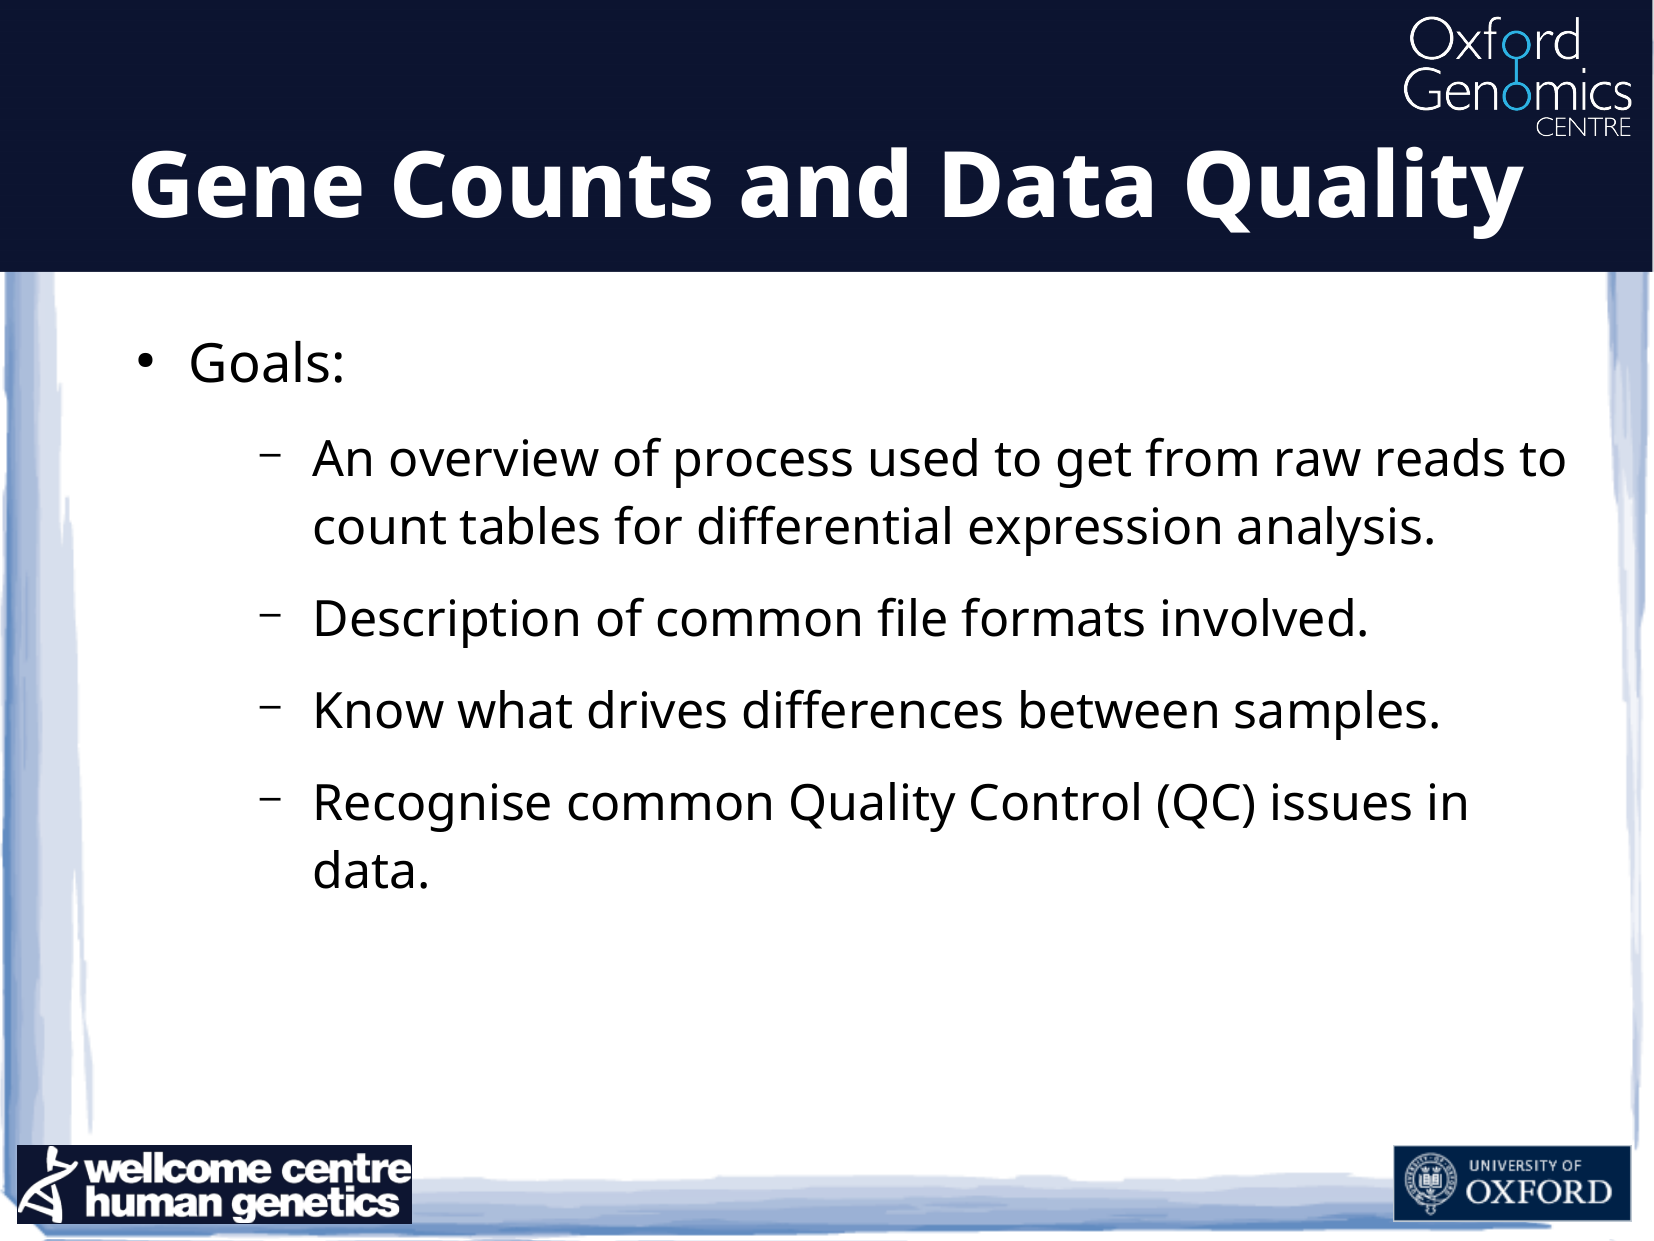

# Gene Counts and Data Quality
Goals:
An overview of process used to get from raw reads to count tables for differential expression analysis.
Description of common file formats involved.
Know what drives differences between samples.
Recognise common Quality Control (QC) issues in data.